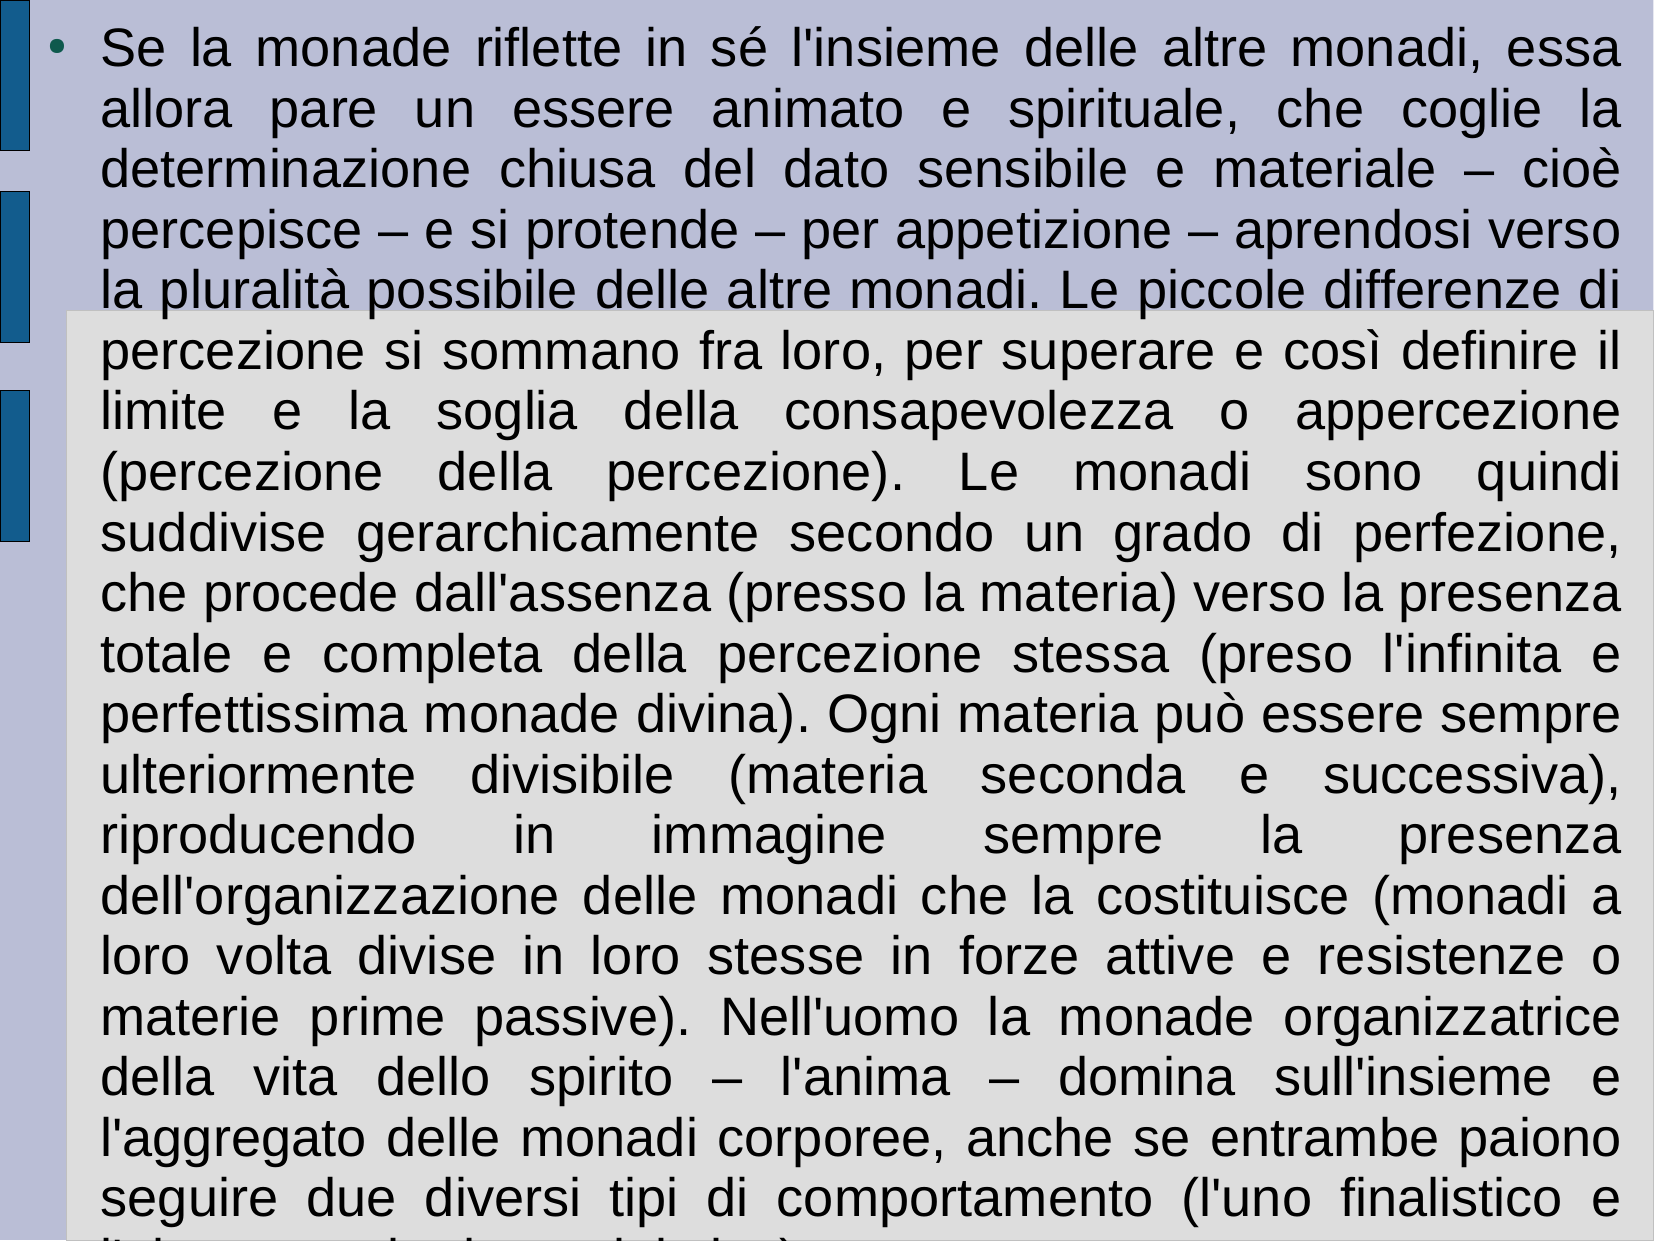

Se la monade riflette in sé l'insieme delle altre monadi, essa allora pare un essere animato e spirituale, che coglie la determinazione chiusa del dato sensibile e materiale – cioè percepisce – e si protende – per appetizione – aprendosi verso la pluralità possibile delle altre monadi. Le piccole differenze di percezione si sommano fra loro, per superare e così definire il limite e la soglia della consapevolezza o appercezione (percezione della percezione). Le monadi sono quindi suddivise gerarchicamente secondo un grado di perfezione, che procede dall'assenza (presso la materia) verso la presenza totale e completa della percezione stessa (preso l'infinita e perfettissima monade divina). Ogni materia può essere sempre ulteriormente divisibile (materia seconda e successiva), riproducendo in immagine sempre la presenza dell'organizzazione delle monadi che la costituisce (monadi a loro volta divise in loro stesse in forze attive e resistenze o materie prime passive). Nell'uomo la monade organizzatrice della vita dello spirito – l'anima – domina sull'insieme e l'aggregato delle monadi corporee, anche se entrambe paiono seguire due diversi tipi di comportamento (l'uno finalistico e l'altro causale deterministico).
#